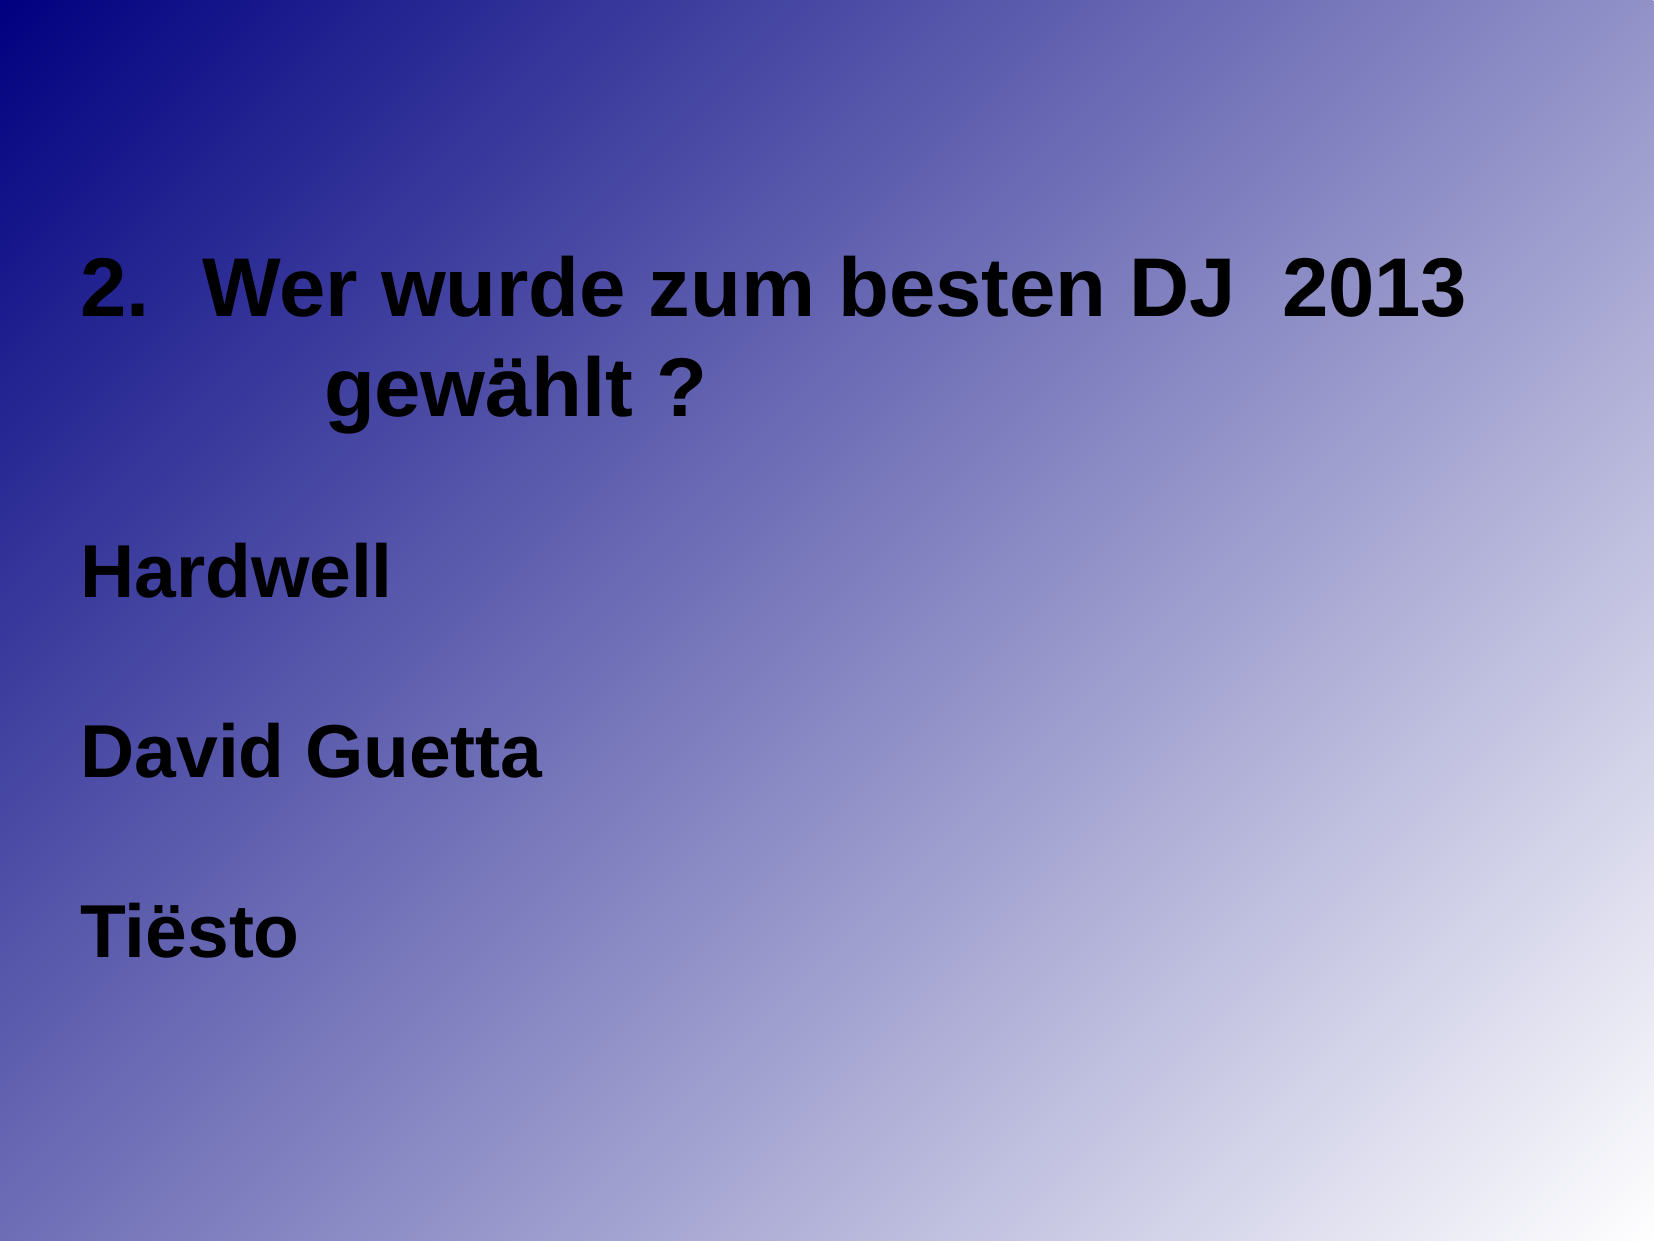

Wer wurde zum besten DJ 2013 gewählt ?
Hardwell
David Guetta
Tiësto